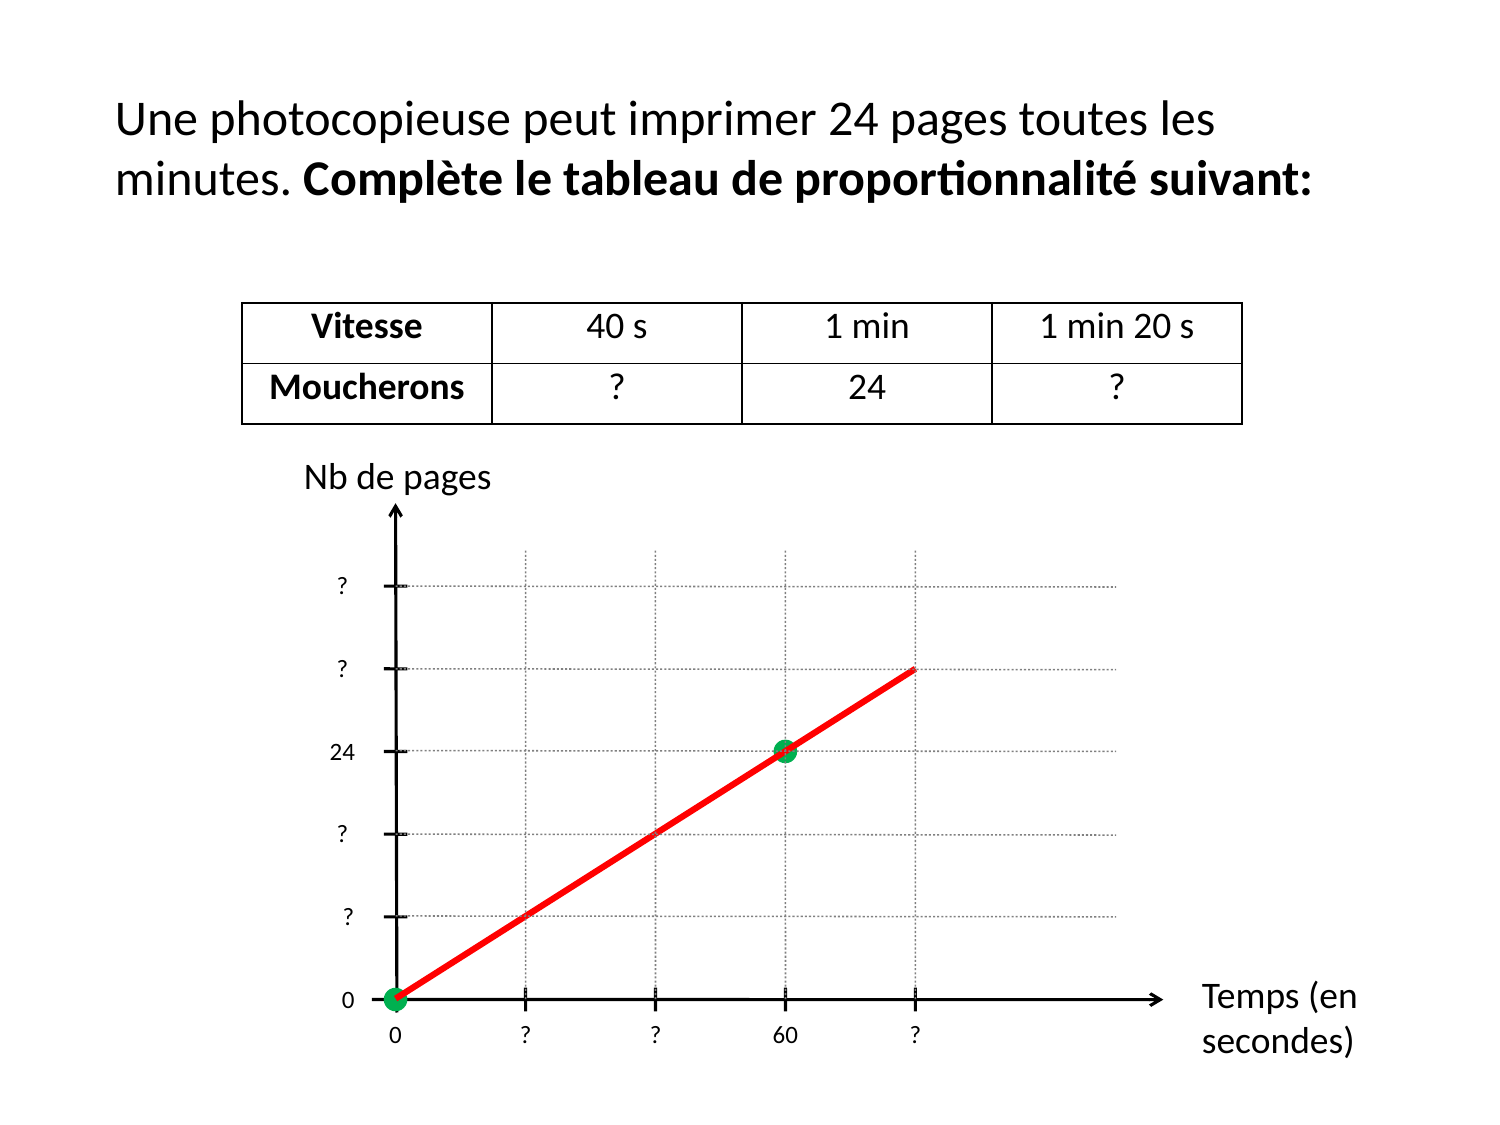

Une photocopieuse peut imprimer 24 pages toutes les minutes. Complète le tableau de proportionnalité suivant:
| Vitesse | 40 s | 1 min | 1 min 20 s |
| --- | --- | --- | --- |
| Moucherons | ? | 24 | ? |
Nb de pages
?
?
24
?
?
Temps (en secondes)
0
0
?
?
60
?